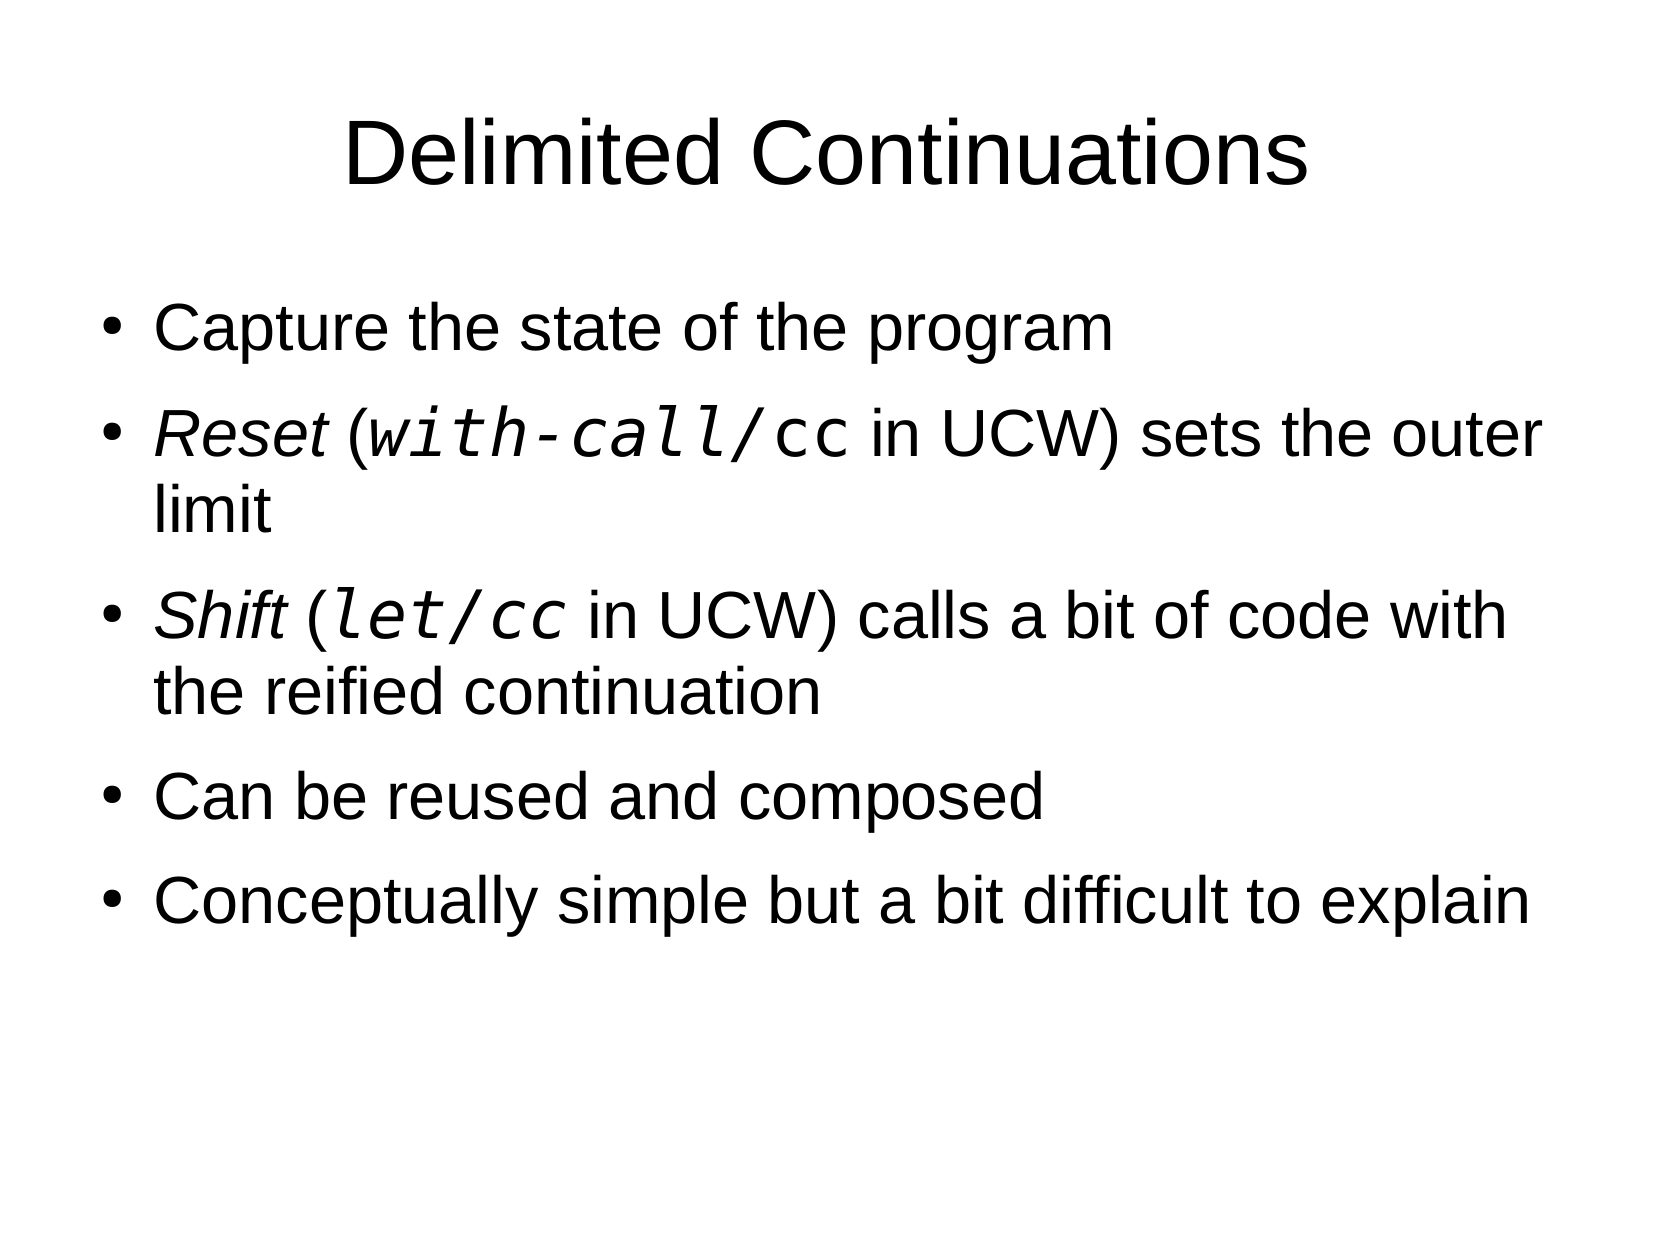

# Delimited Continuations
Capture the state of the program
Reset (with-call/cc in UCW) sets the outer limit
Shift (let/cc in UCW) calls a bit of code with the reified continuation
Can be reused and composed
Conceptually simple but a bit difficult to explain